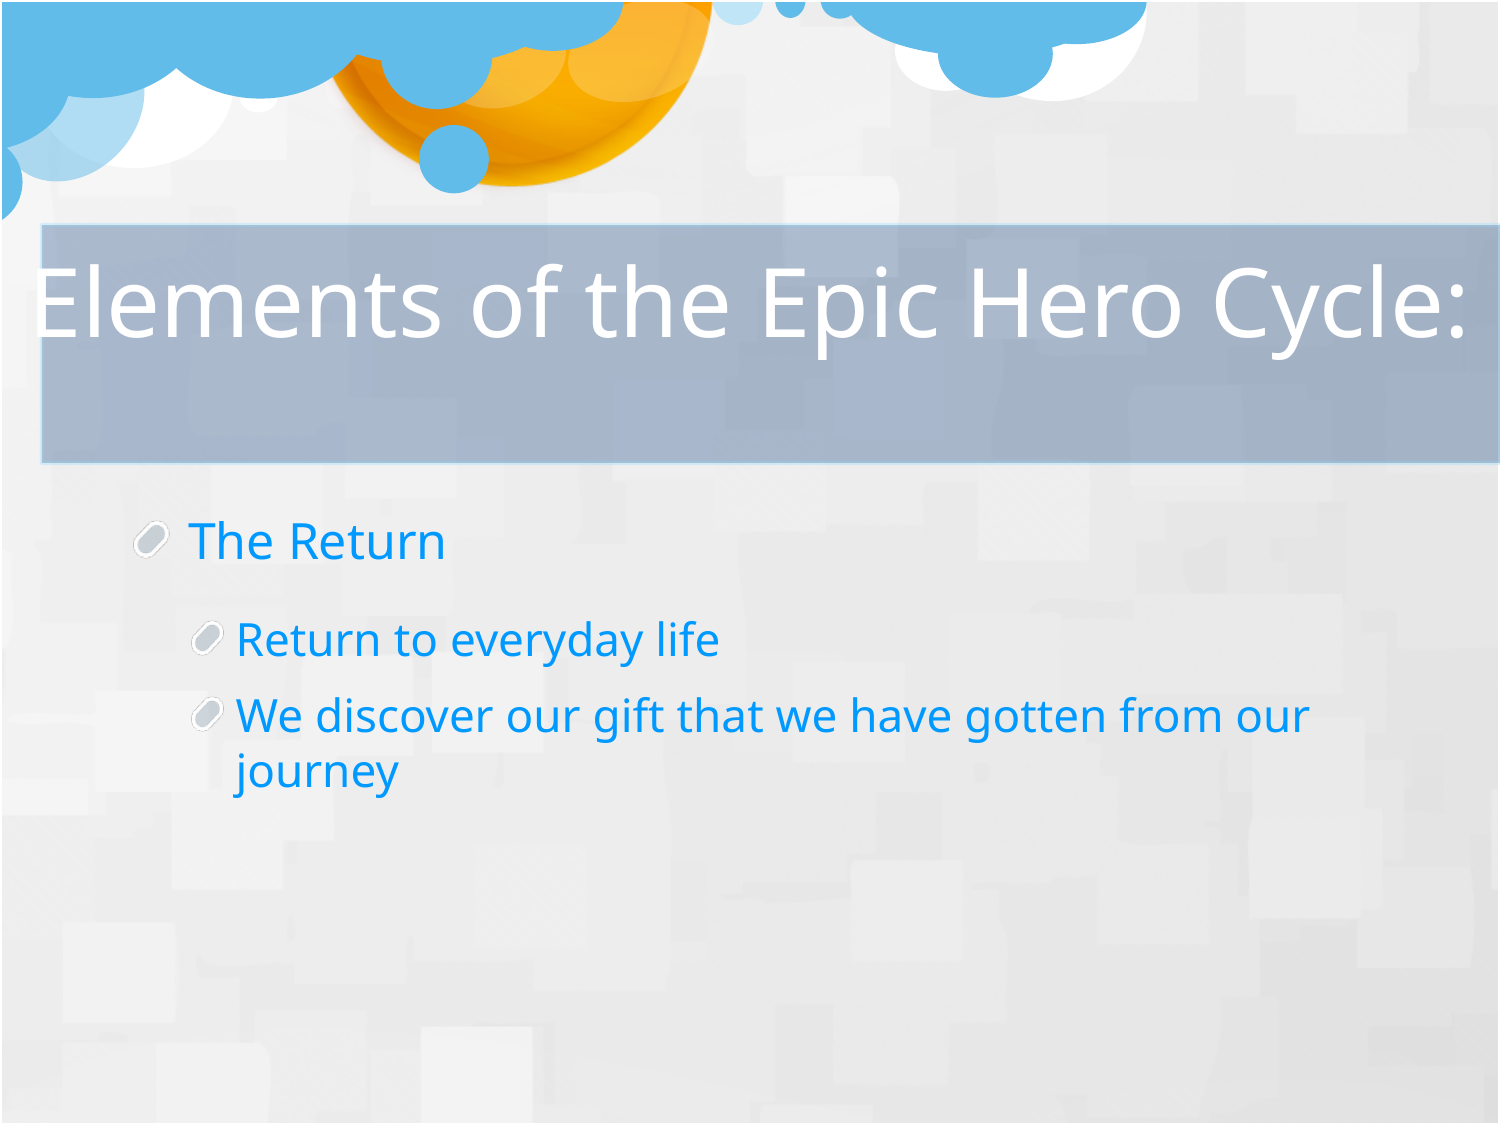

# Elements of the Epic Hero Cycle:
The Return
Return to everyday life
We discover our gift that we have gotten from our journey